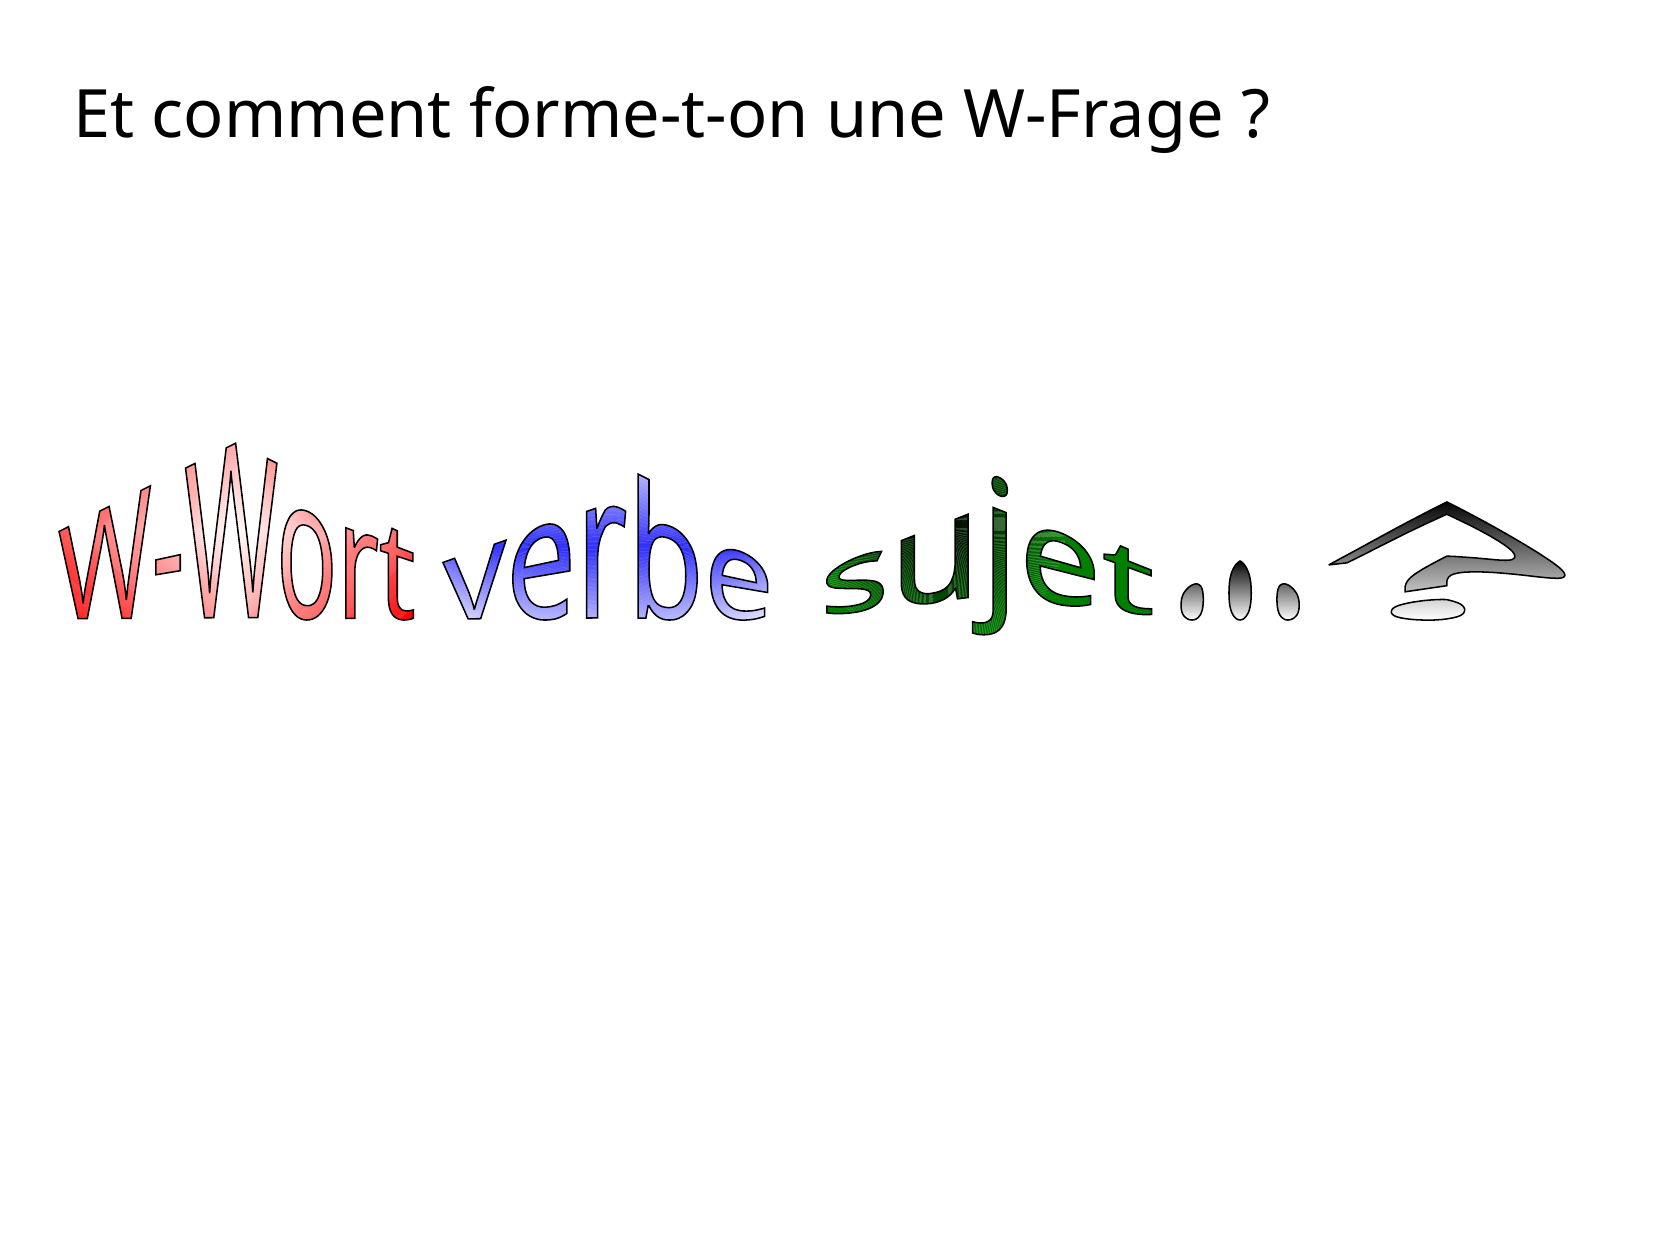

Et comment forme-t-on une W-Frage ?
W-Wort
verbe
sujet
?
...